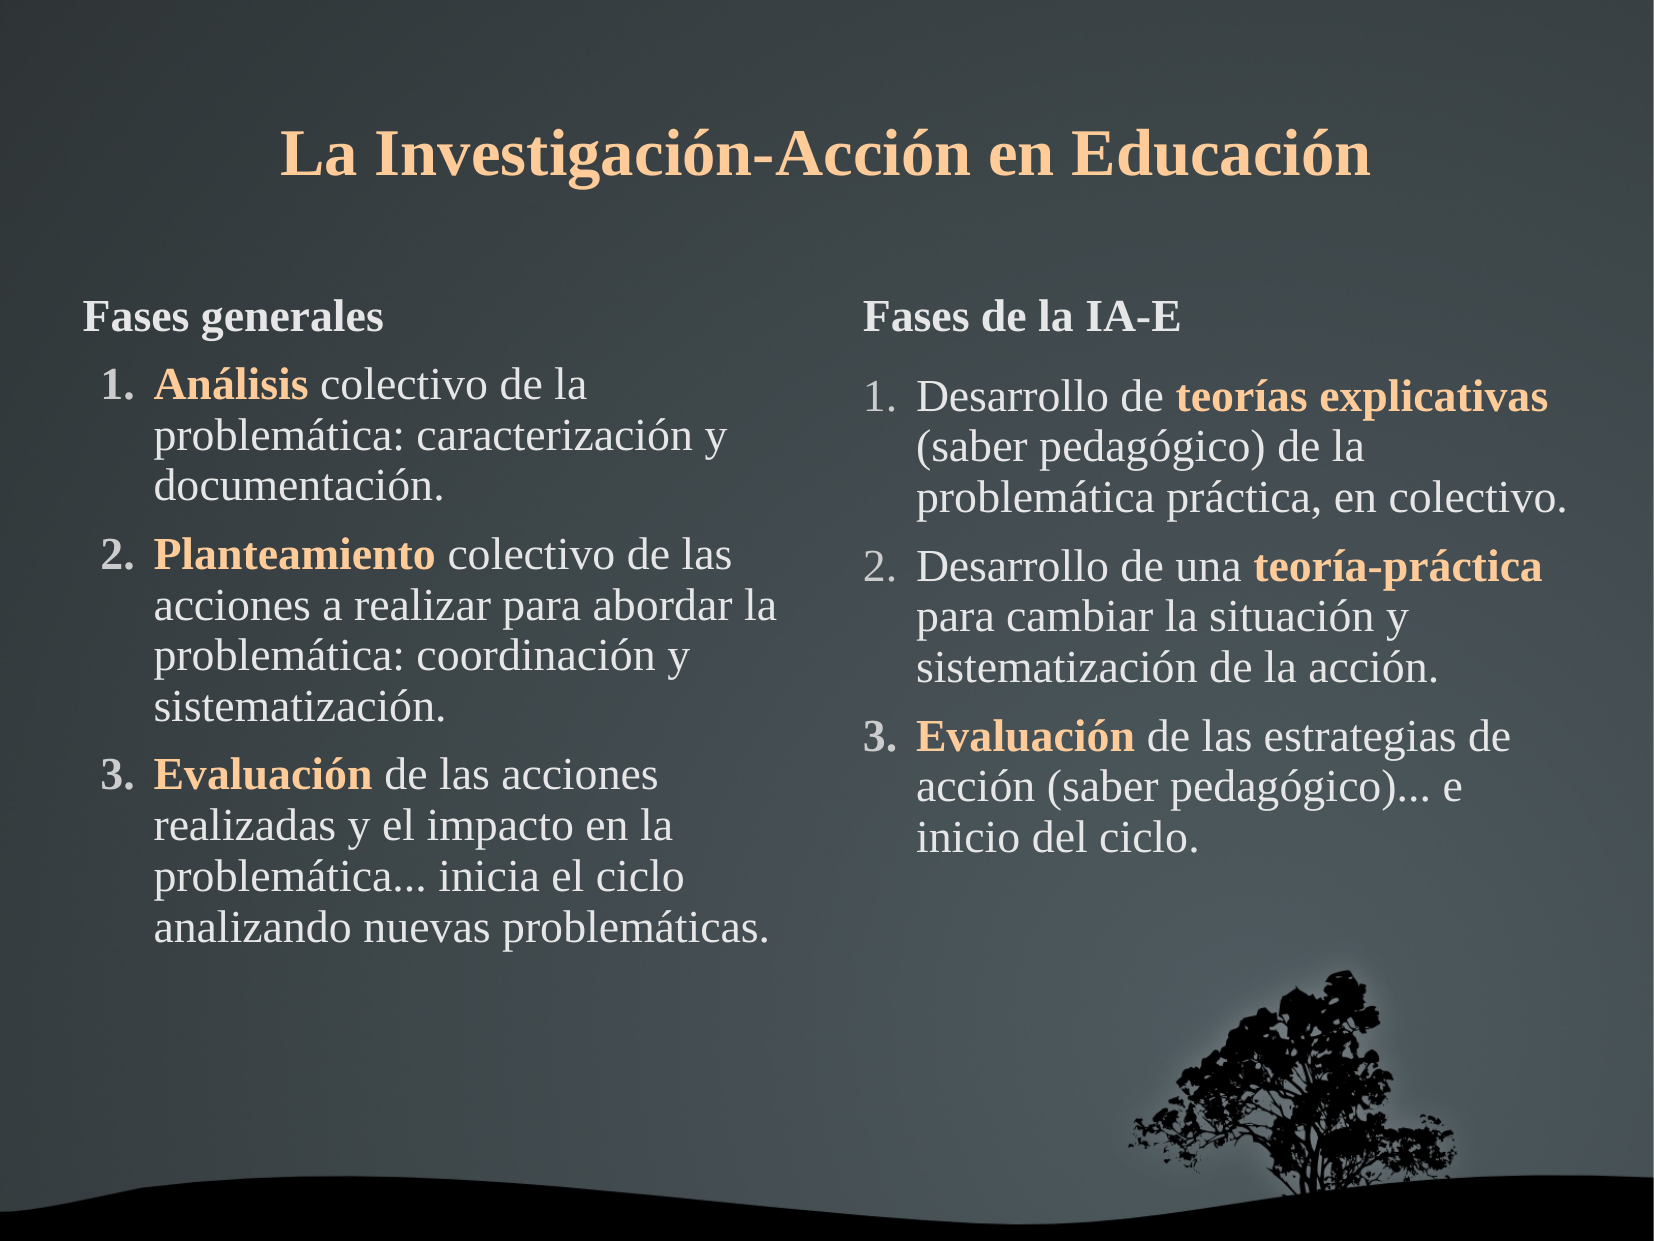

# La Investigación-Acción en Educación
Fases generales
Análisis colectivo de la problemática: caracterización y documentación.
Planteamiento colectivo de las acciones a realizar para abordar la problemática: coordinación y sistematización.
Evaluación de las acciones realizadas y el impacto en la problemática... inicia el ciclo analizando nuevas problemáticas.
Fases de la IA-E
Desarrollo de teorías explicativas (saber pedagógico) de la problemática práctica, en colectivo.
Desarrollo de una teoría-práctica para cambiar la situación y sistematización de la acción.
Evaluación de las estrategias de acción (saber pedagógico)... e inicio del ciclo.